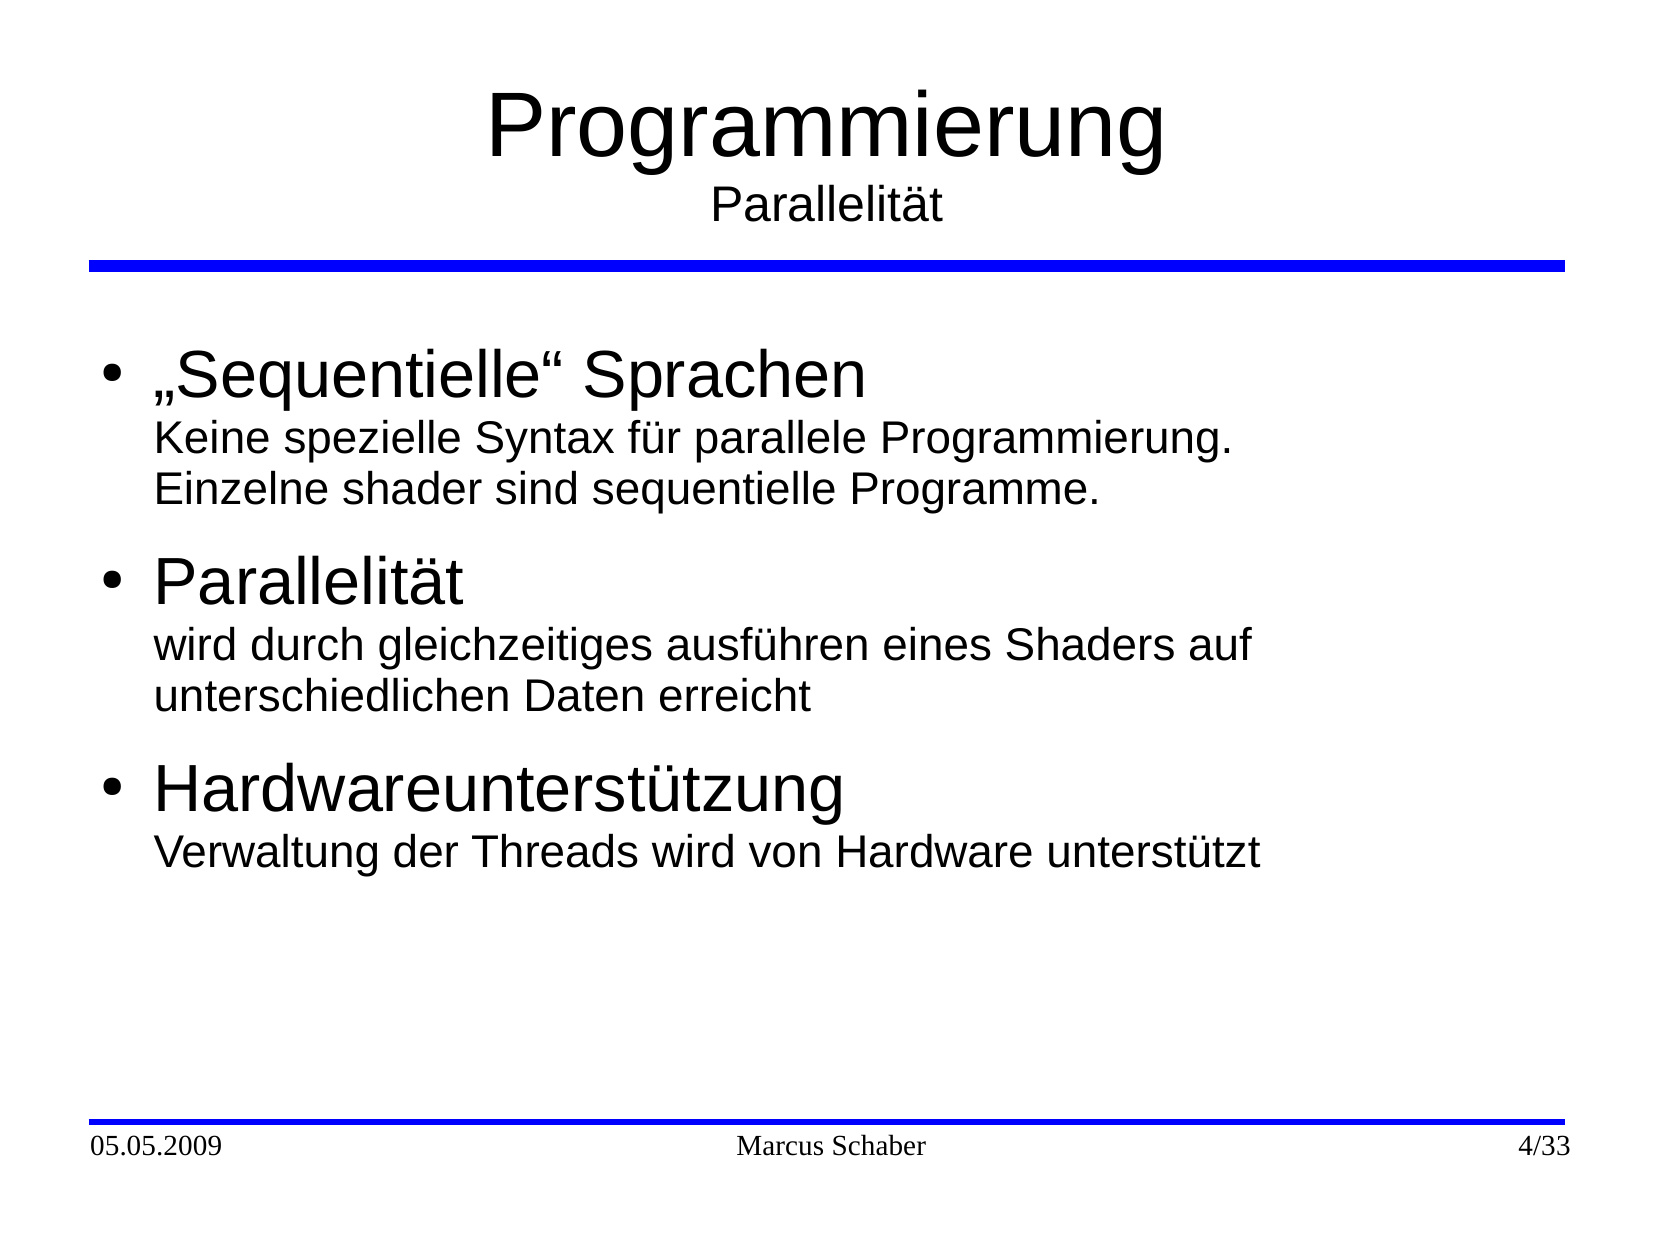

# Programmierung Parallelität
„Sequentielle“ Sprachen
Keine spezielle Syntax für parallele Programmierung.
Einzelne shader sind sequentielle Programme.
Parallelität
wird durch gleichzeitiges ausführen eines Shaders auf unterschiedlichen Daten erreicht
Hardwareunterstützung
Verwaltung der Threads wird von Hardware unterstützt
4